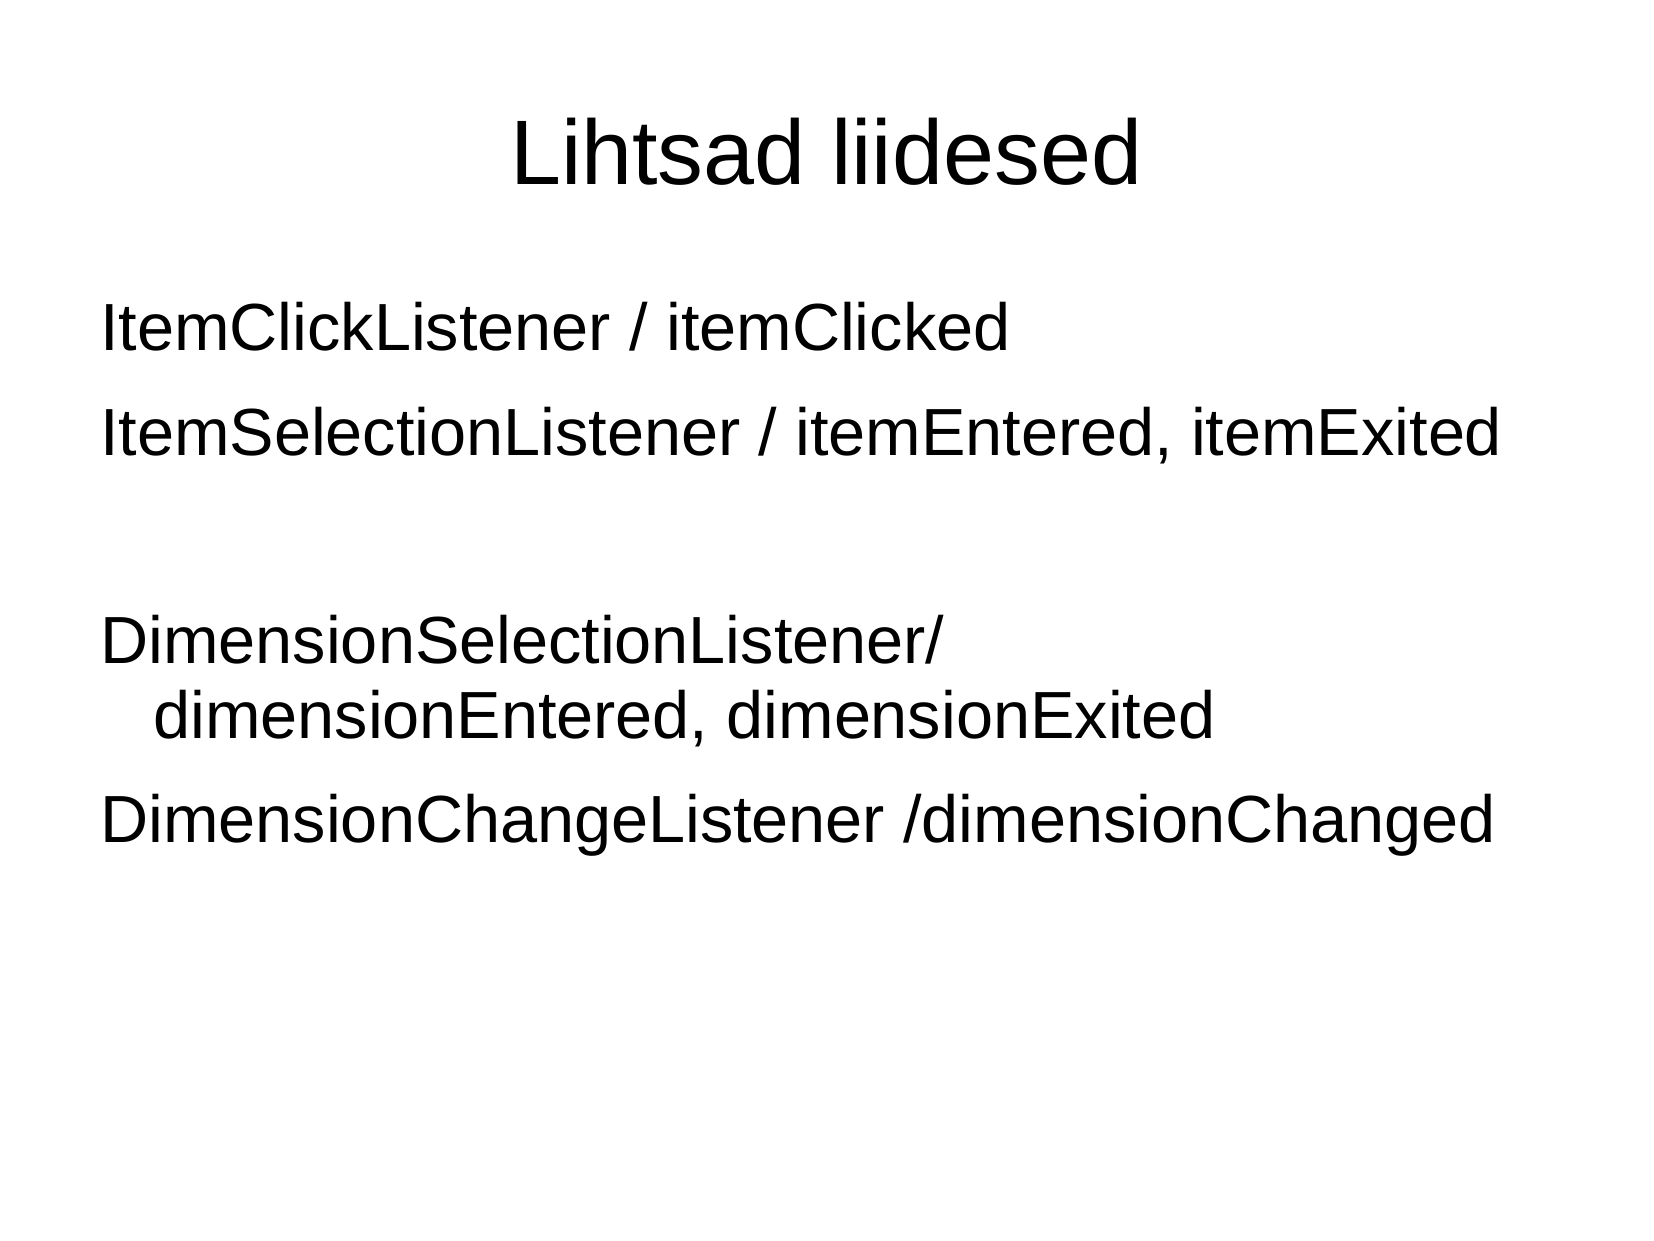

# Lihtsad liidesed
ItemClickListener / itemClicked
ItemSelectionListener / itemEntered, itemExited
DimensionSelectionListener/
dimensionEntered, dimensionExited
DimensionChangeListener /dimensionChanged